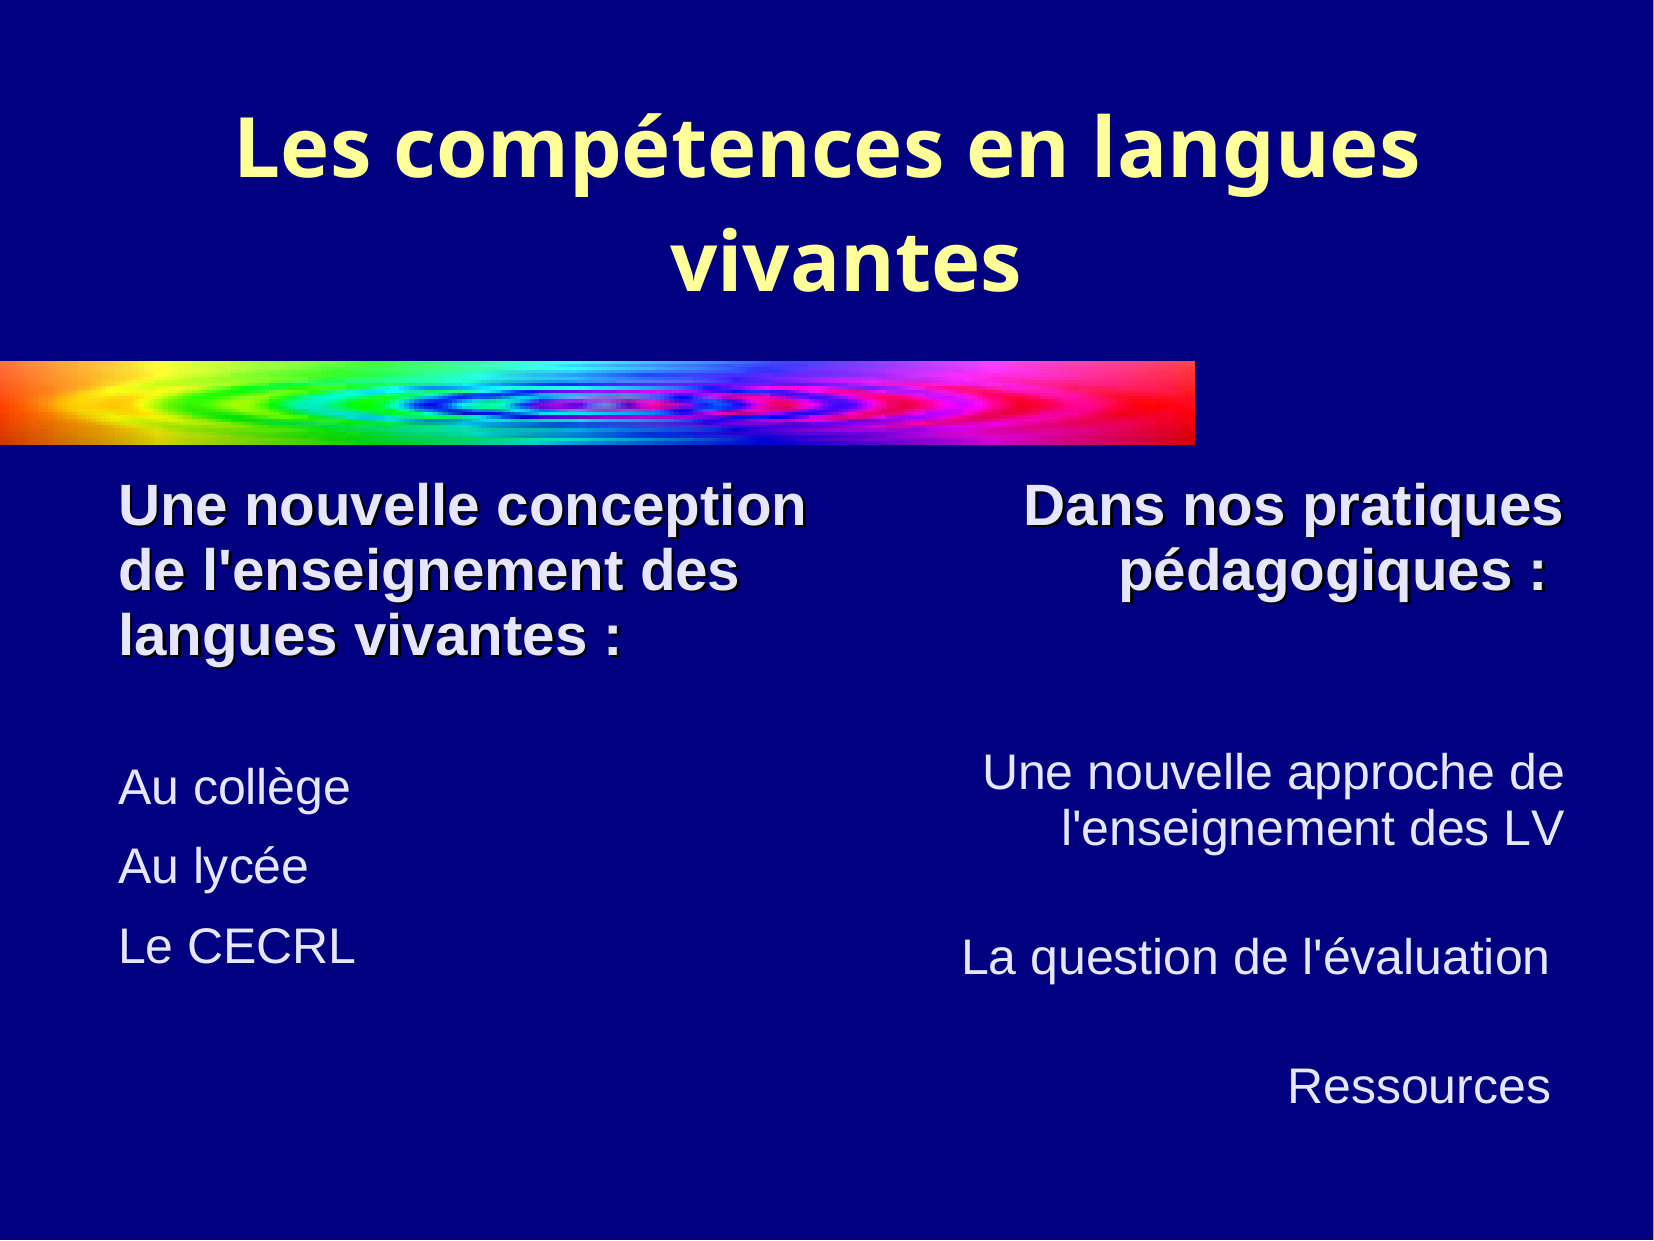

# Les compétences en langues vivantes
Une nouvelle conception de l'enseignement des langues vivantes :
Au collège
Au lycée
Le CECRL
Dans nos pratiques pédagogiques :
Une nouvelle approche de l'enseignement des LV
La question de l'évaluation
Ressources